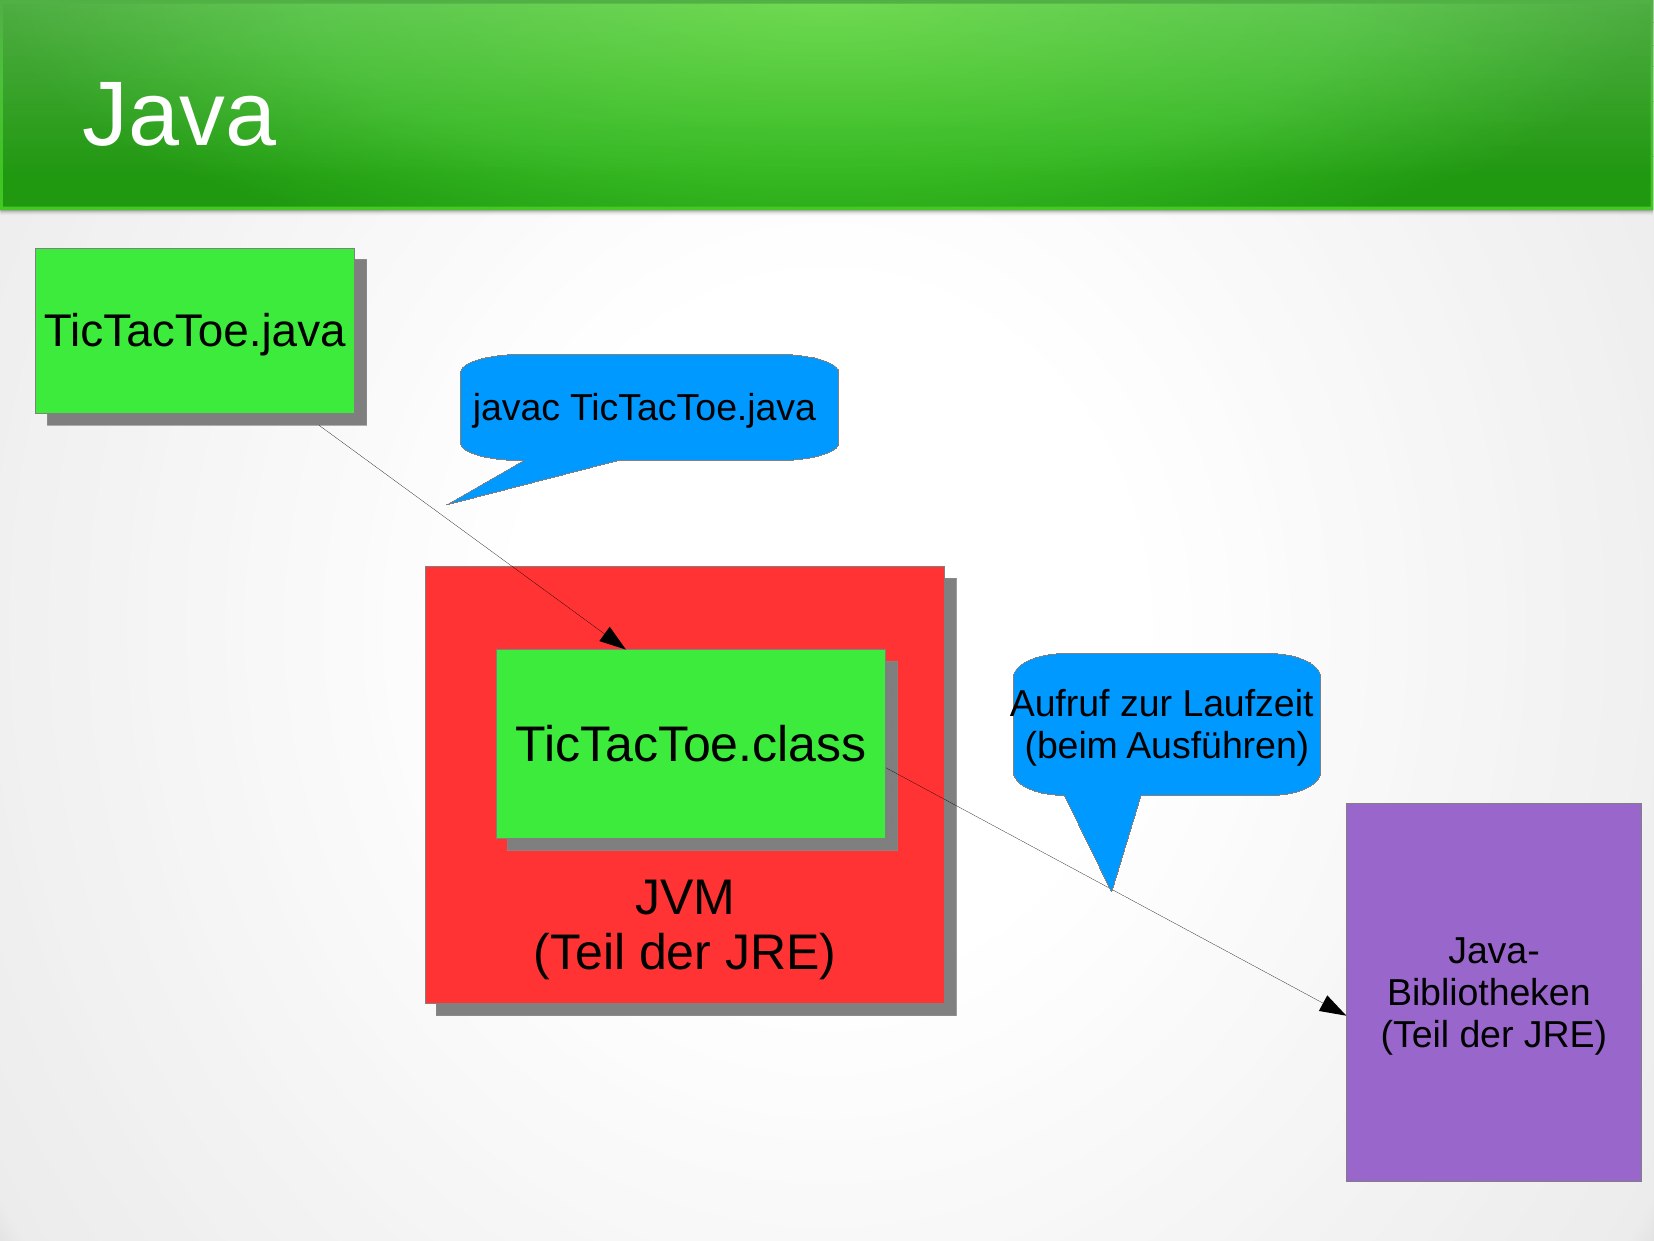

# Java
TicTacToe.java
javac TicTacToe.java
JVM
(Teil der JRE)
TicTacToe.class
Aufruf zur Laufzeit
(beim Ausführen)
Java-
Bibliotheken
(Teil der JRE)